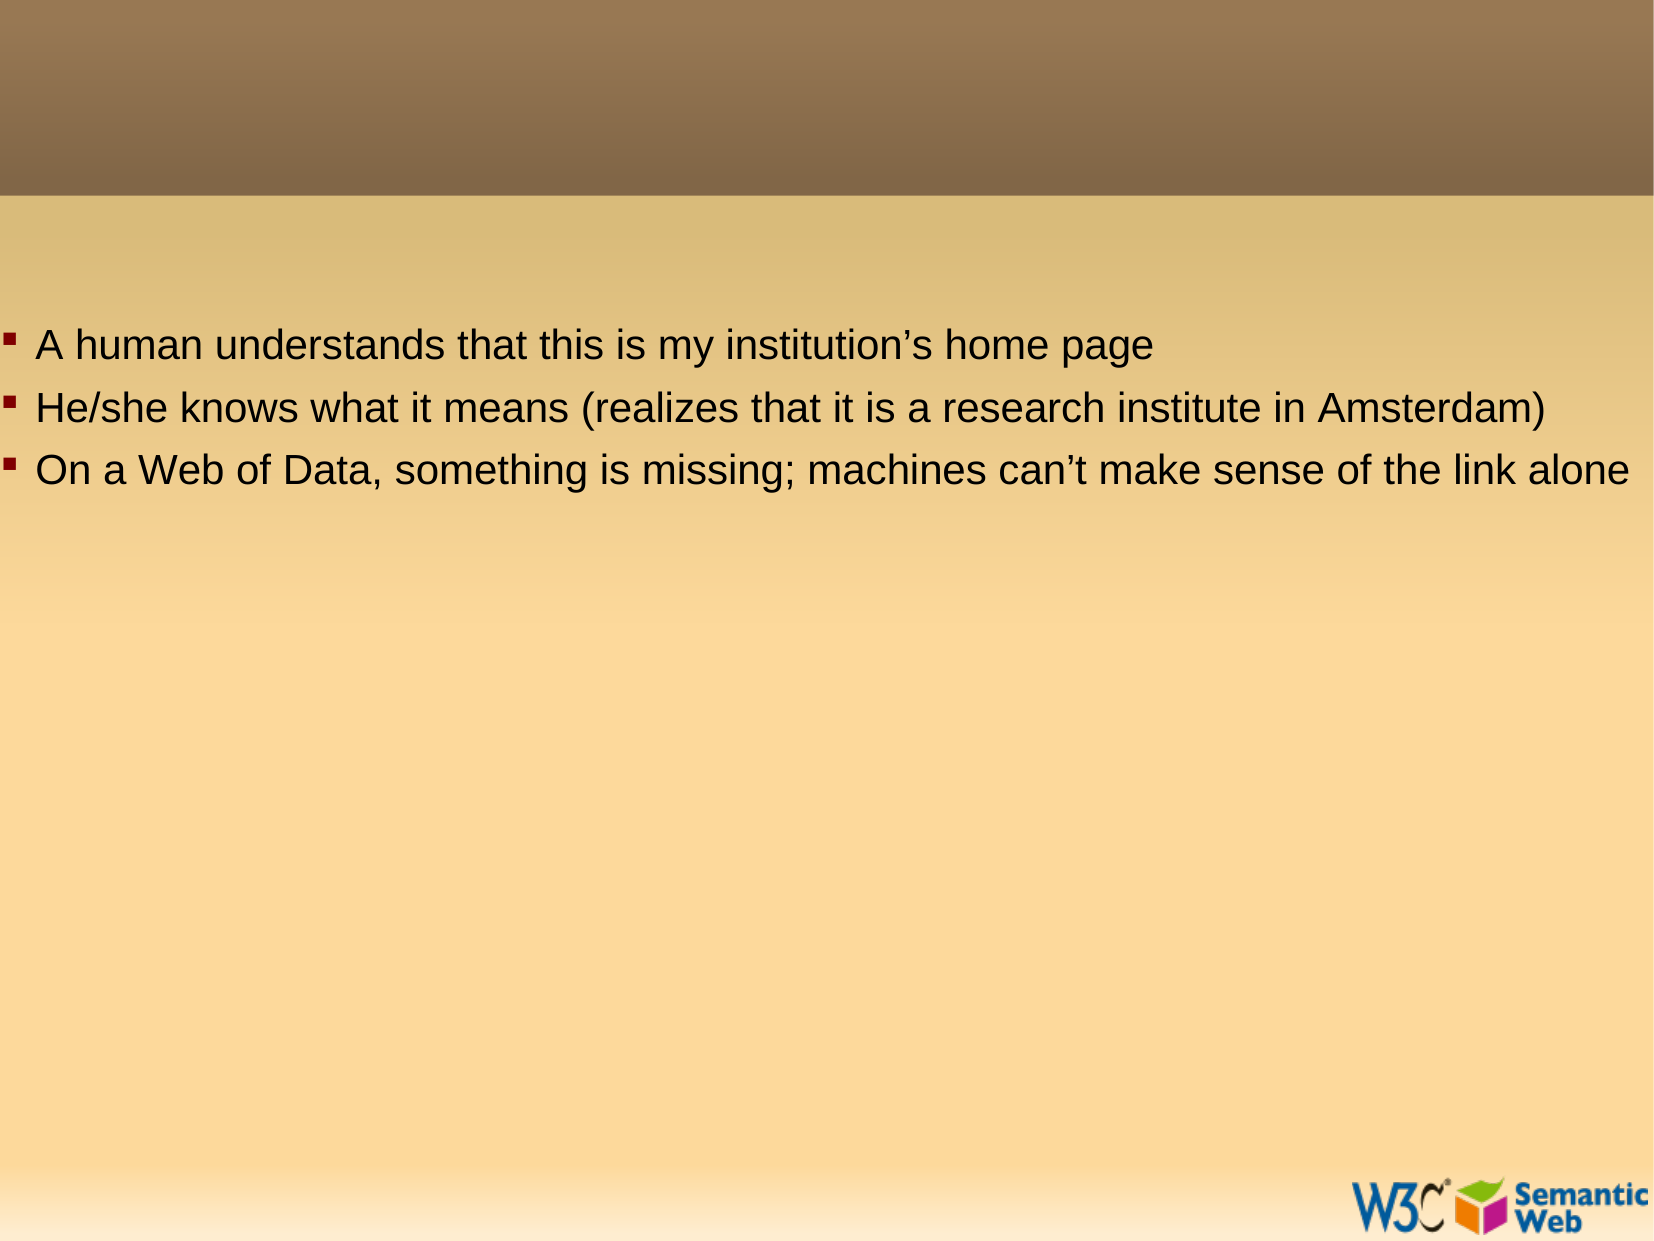

# A human understands that this is my institution’s home page
He/she knows what it means (realizes that it is a research institute in Amsterdam)
On a Web of Data, something is missing; machines can’t make sense of the link alone